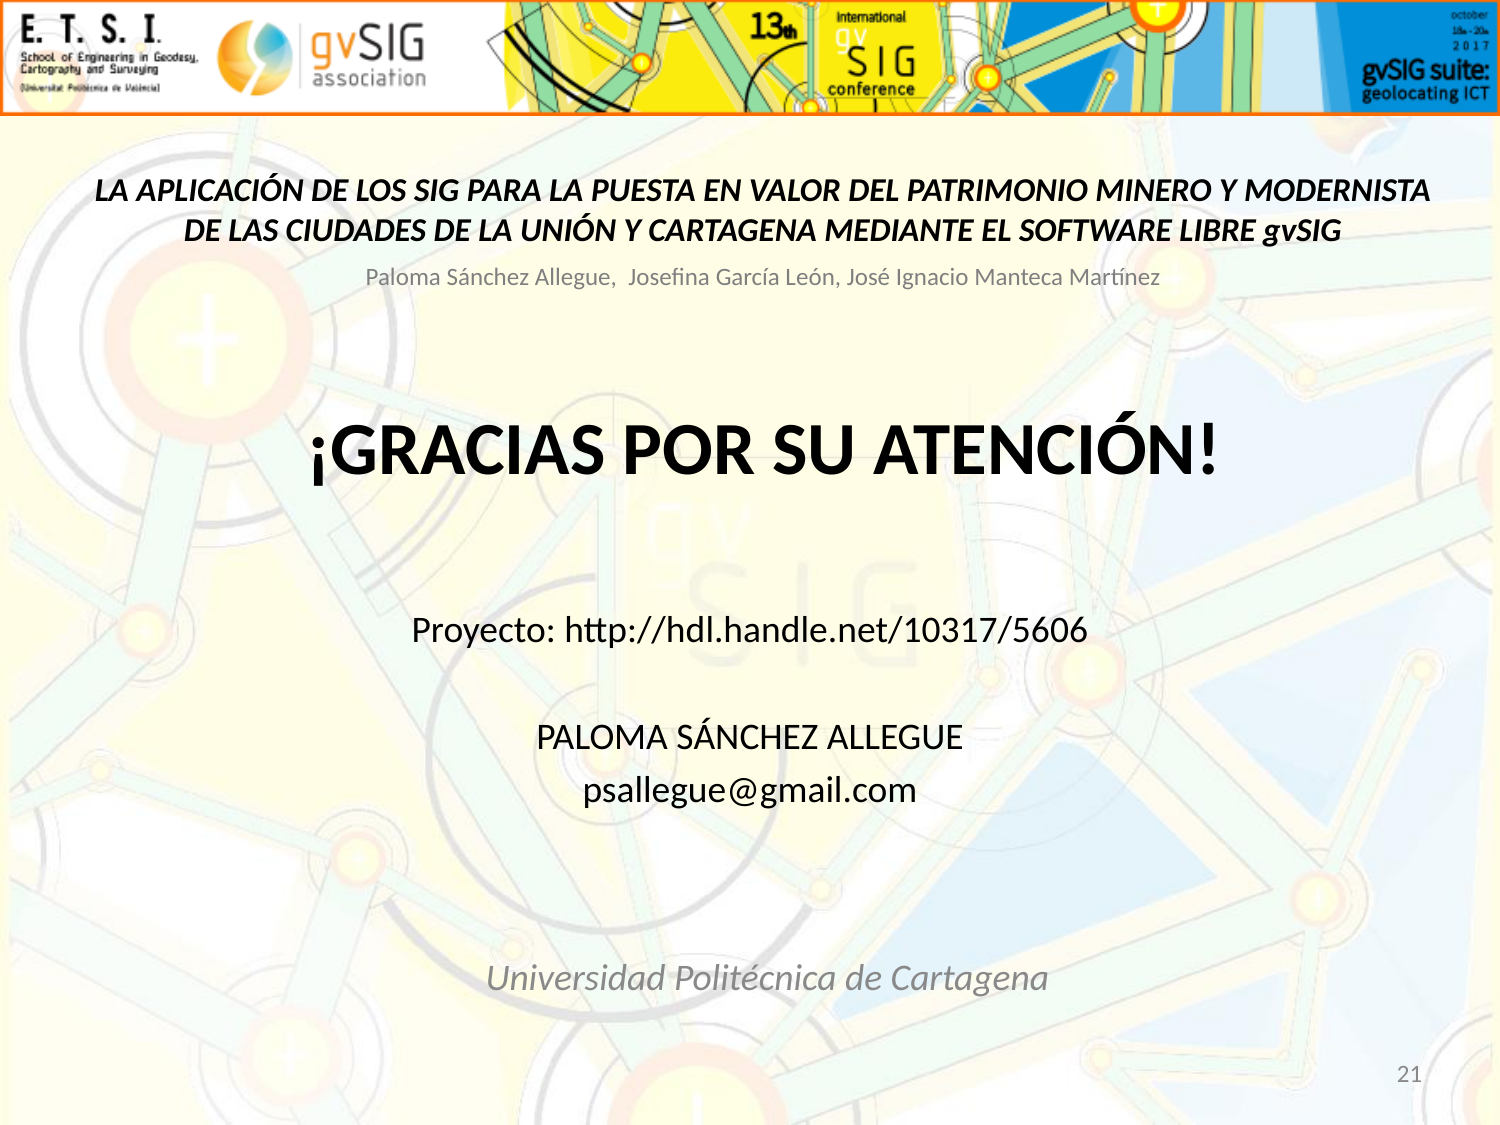

# LA APLICACIÓN DE LOS SIG PARA LA PUESTA EN VALOR DEL PATRIMONIO MINERO Y MODERNISTA DE LAS CIUDADES DE LA UNIÓN Y CARTAGENA MEDIANTE EL SOFTWARE LIBRE gvSIG Paloma Sánchez Allegue, Josefina García León, José Ignacio Manteca Martínez
¡GRACIAS POR SU ATENCIÓN!
Proyecto: http://hdl.handle.net/10317/5606
PALOMA SÁNCHEZ ALLEGUE
psallegue@gmail.com
Universidad Politécnica de Cartagena